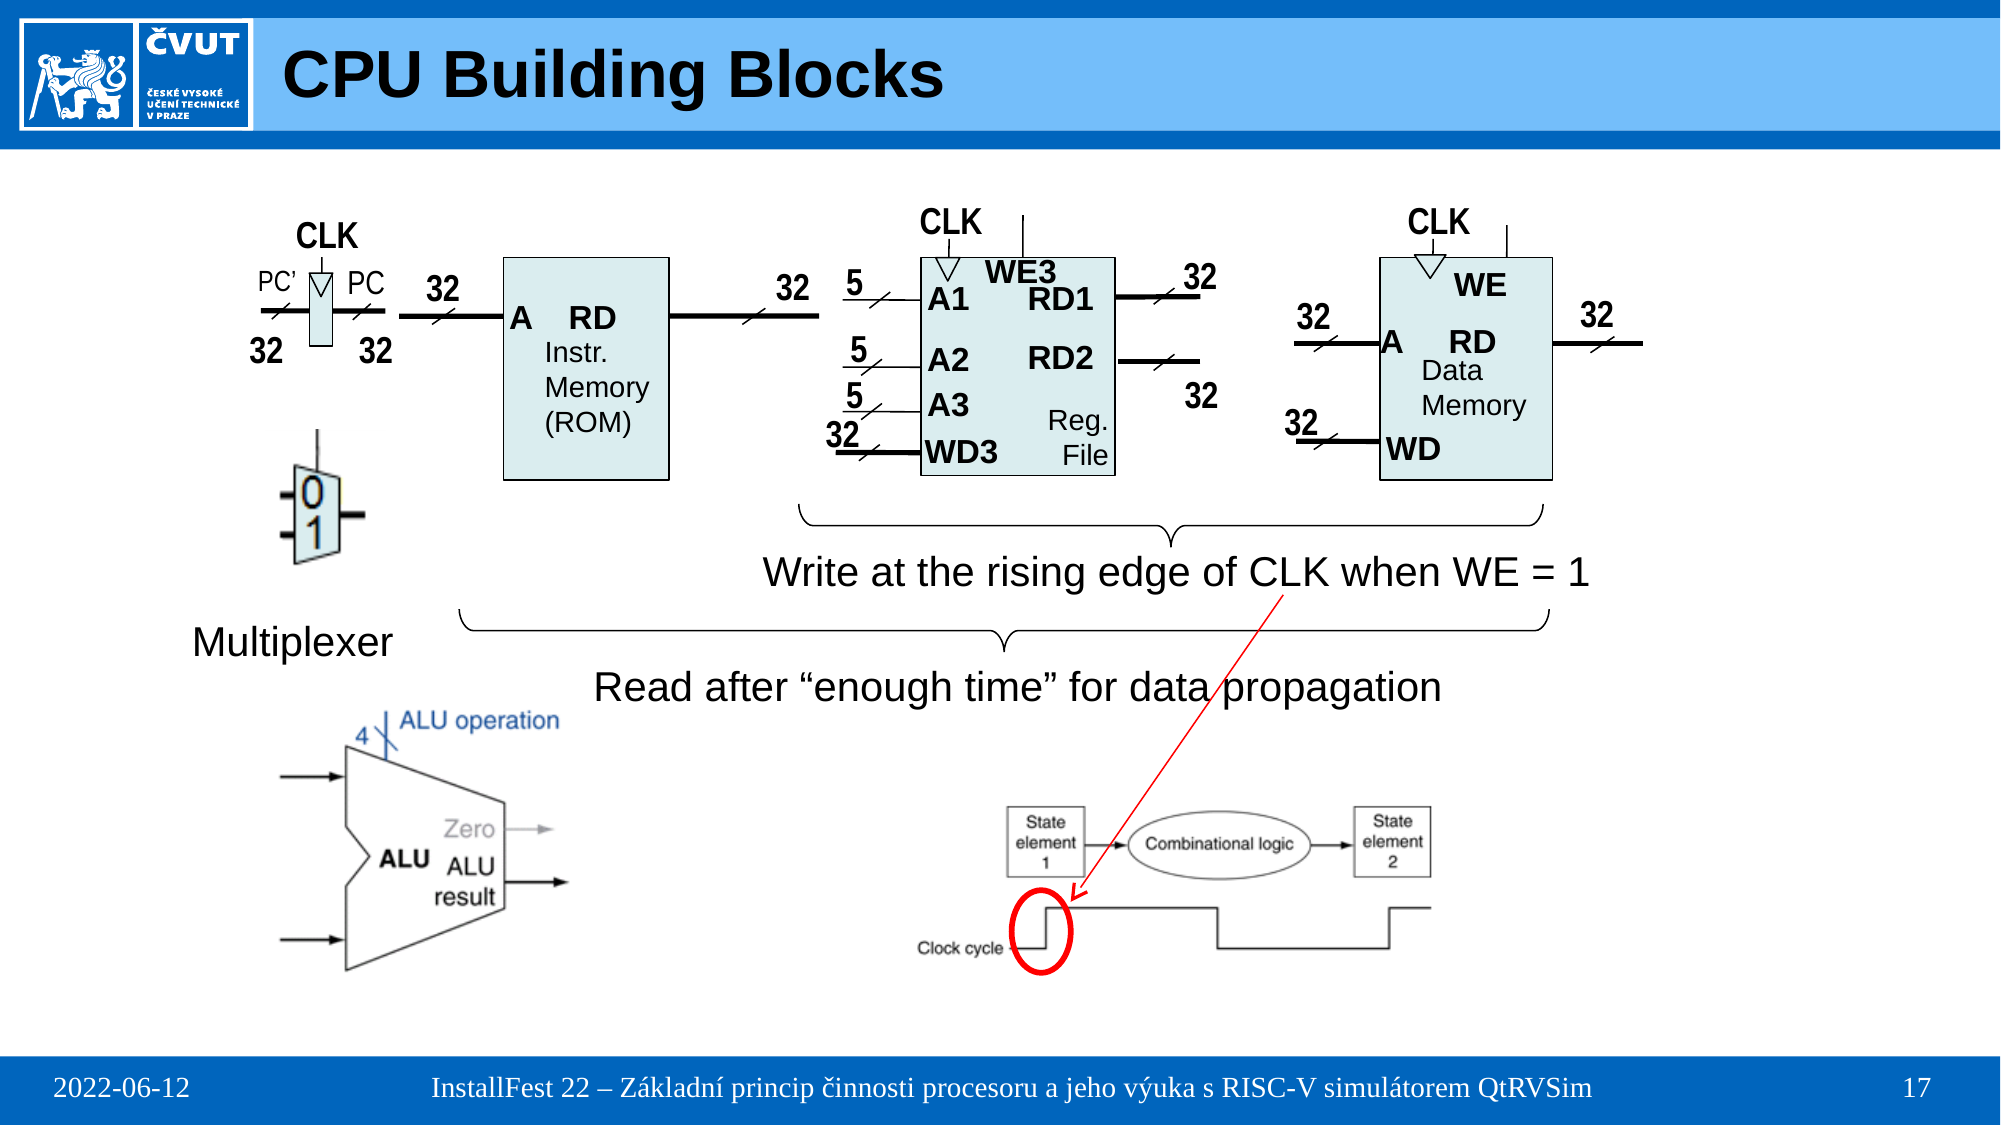

# CPU Building Blocks
CLK
WE3
Reg.
 File
A1
RD1
RD2
A2
A3
WD3
32
5
5
5
32
32
CLK
Data Memory
WE
A RD
WD
32
32
32
CLK
PC
PC’
32
32
Instr. Memory
(ROM)
A RD
32
32
Write at the rising edge of CLK when WE = 1
Multiplexer
Read after “enough time” for data propagation
2022-06-12
InstallFest 22 – Základní princip činnosti procesoru a jeho výuka s RISC-V simulátorem QtRVSim
17